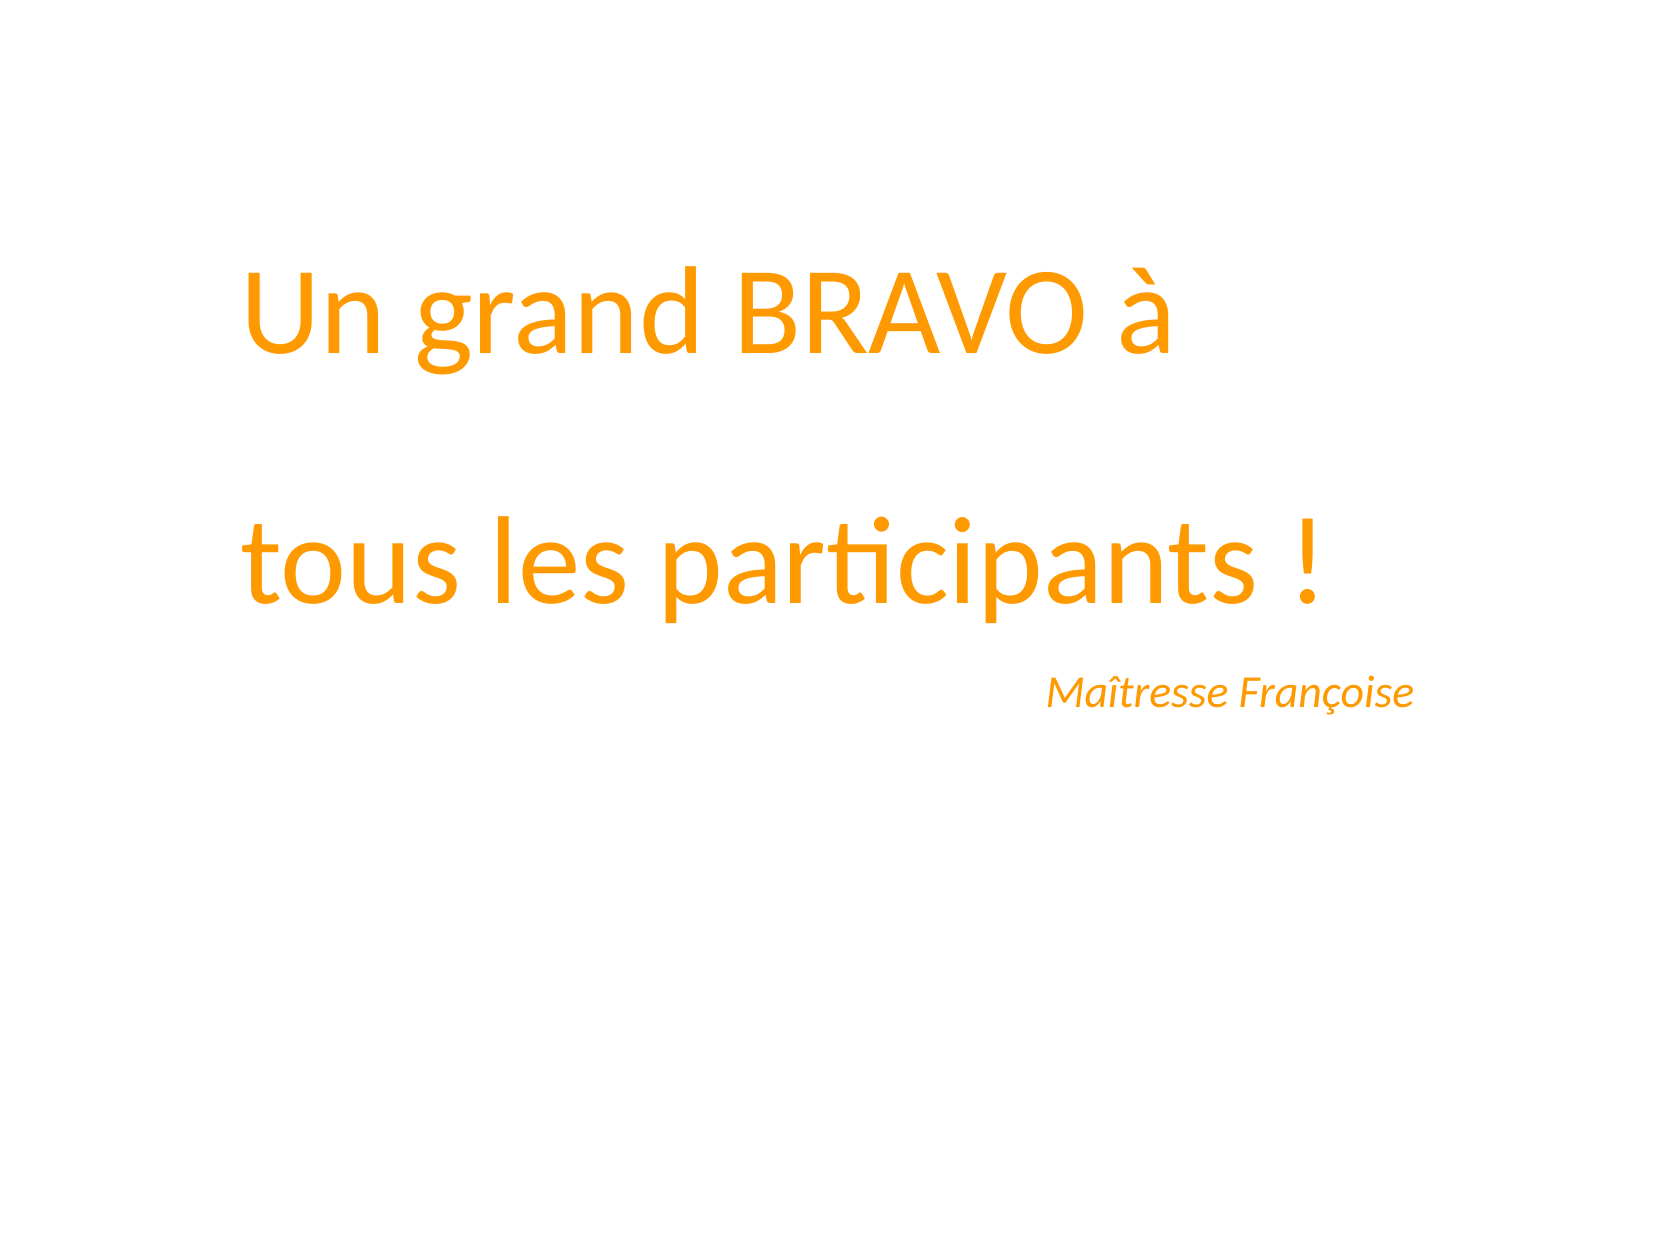

Un grand BRAVO à
tous les participants !
Maîtresse Françoise